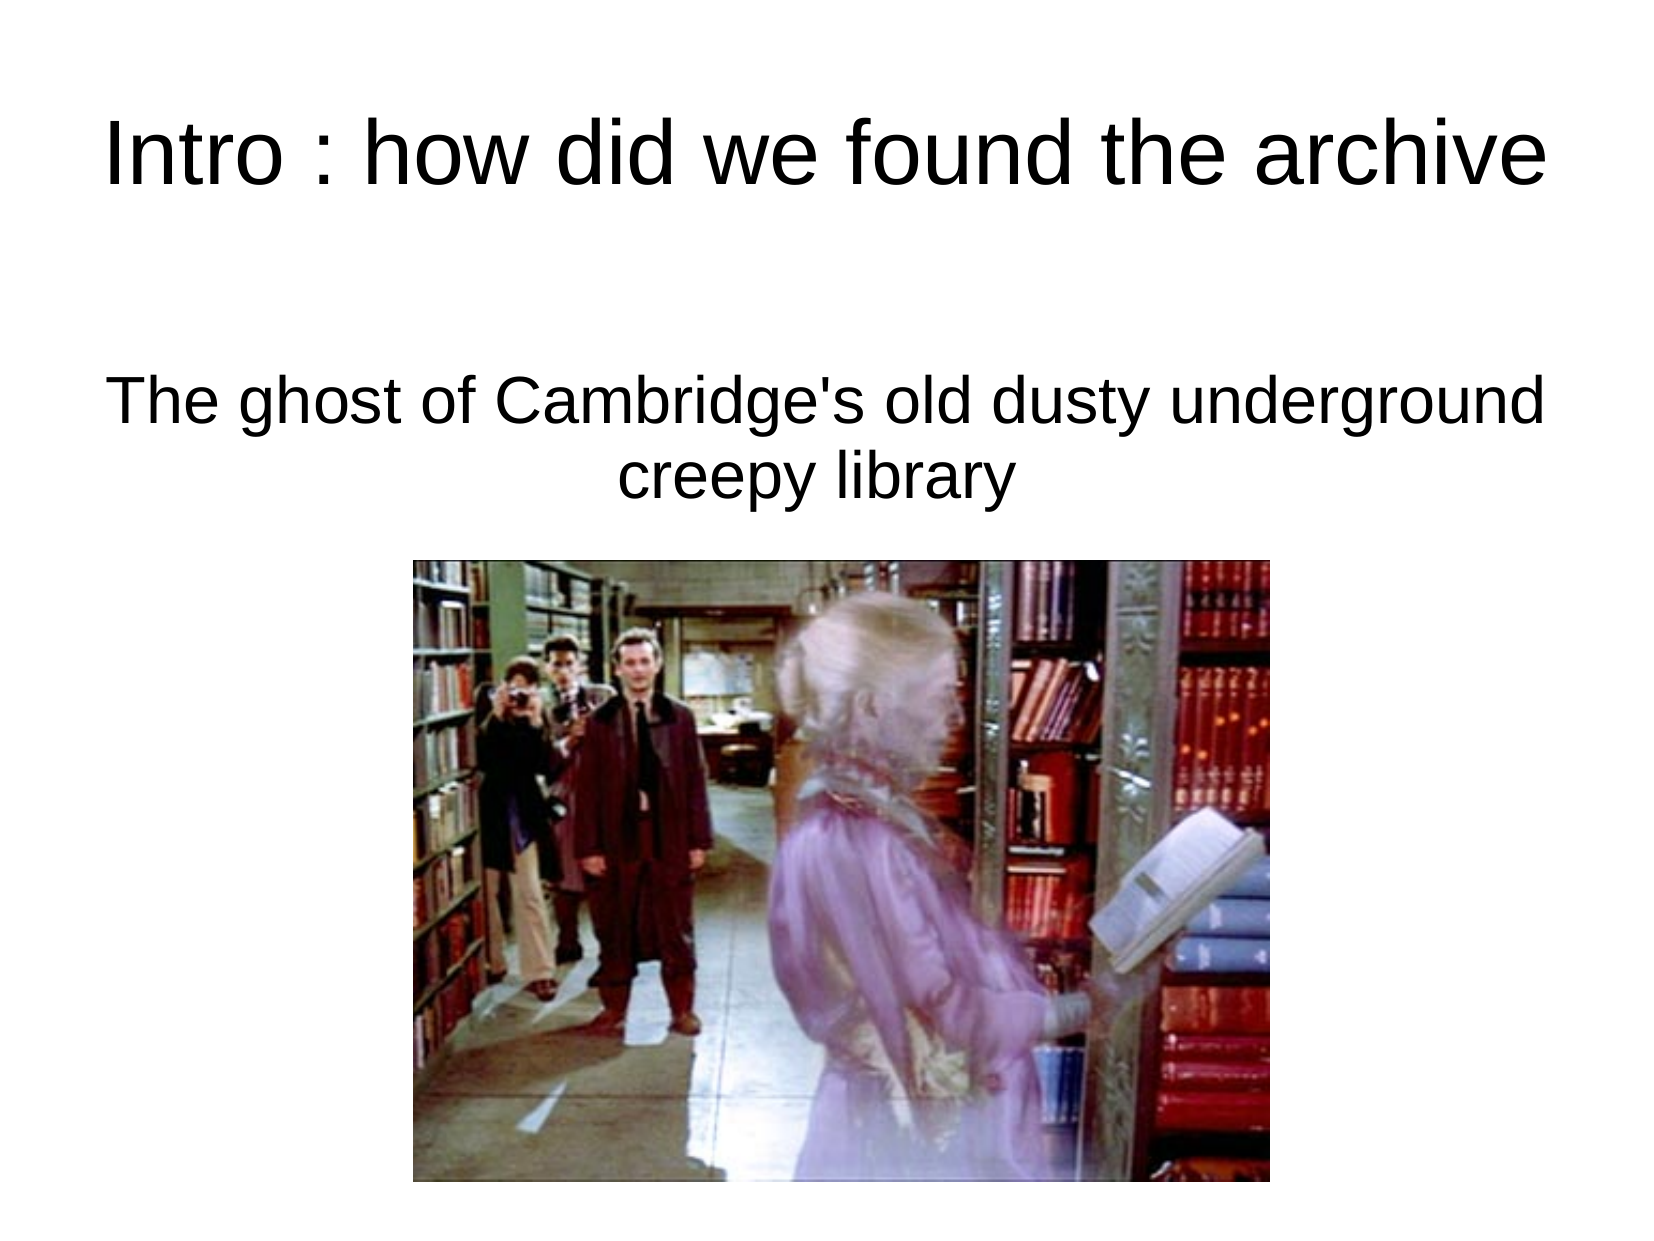

# Intro : how did we found the archive
The ghost of Cambridge's old dusty underground creepy library